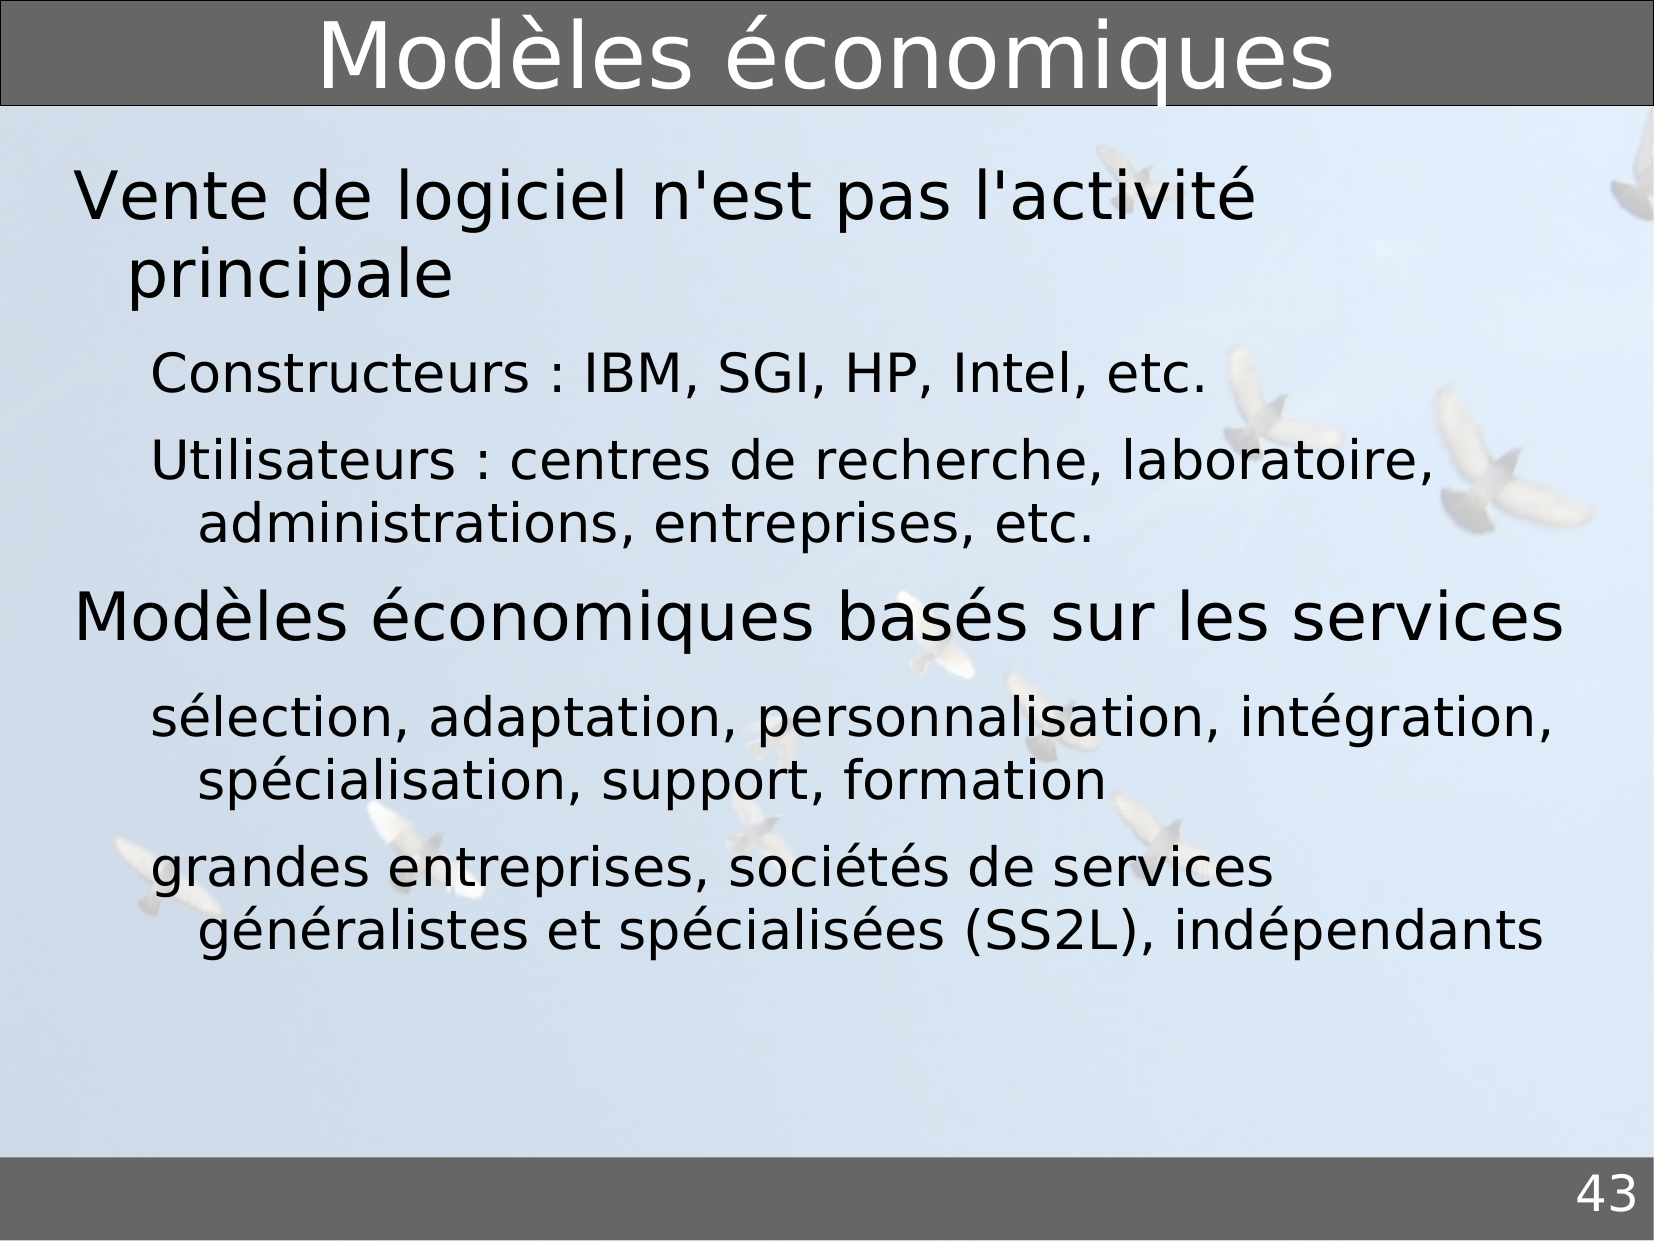

# Modèles économiques
Vente de logiciel n'est pas l'activité principale
Constructeurs : IBM, SGI, HP, Intel, etc.
Utilisateurs : centres de recherche, laboratoire, administrations, entreprises, etc.
Modèles économiques basés sur les services
sélection, adaptation, personnalisation, intégration, spécialisation, support, formation
grandes entreprises, sociétés de services généralistes et spécialisées (SS2L), indépendants